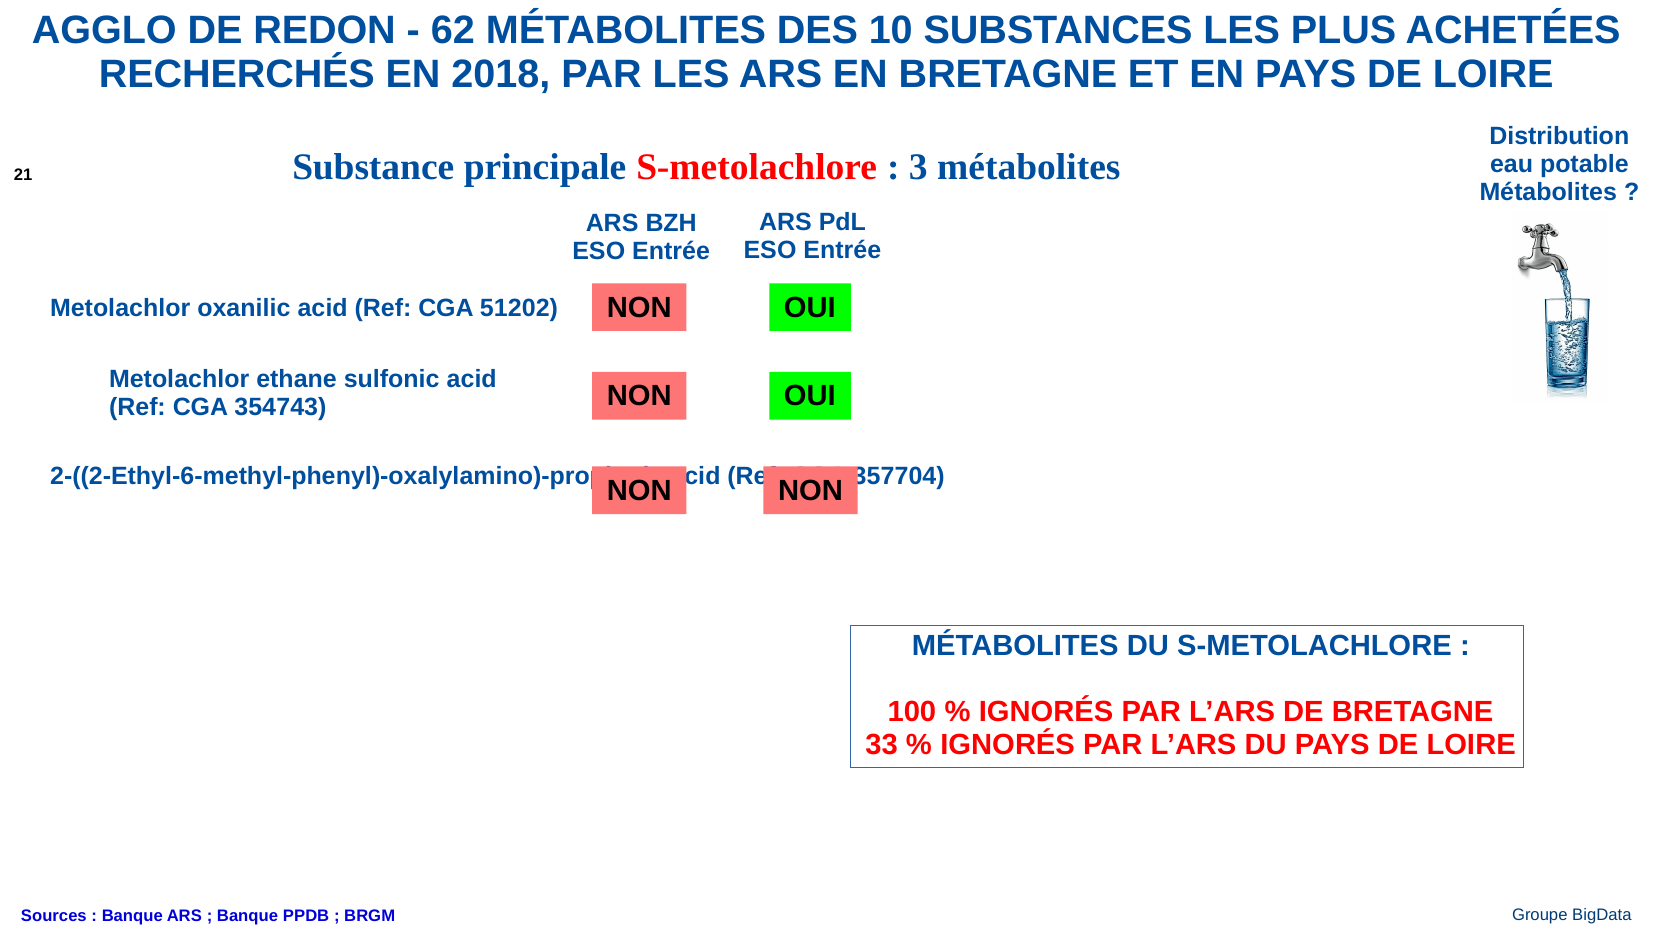

AGGLO DE REDON - 62 MÉTABOLITES DES 10 SUBSTANCES LES PLUS ACHETÉES
RECHERCHÉS EN 2018, PAR LES ARS EN BRETAGNE ET EN PAYS DE LOIRE
Distribution
eau potable
Métabolites ?
Substance principale S-metolachlore : 3 métabolites
ARS PdL
ESO Entrée
ARS BZH
ESO Entrée
NON
OUI
Metolachlor oxanilic acid (Ref: CGA 51202)
Metolachlor ethane sulfonic acid
(Ref: CGA 354743)
NON
OUI
2-((2-Ethyl-6-methyl-phenyl)-oxalylamino)-propionic acid (Ref: CGA 357704)
NON
NON
MÉTABOLITES DU S-METOLACHLORE :
100 % IGNORÉS PAR L’ARS DE BRETAGNE
33 % IGNORÉS PAR L’ARS DU PAYS DE LOIRE
Groupe BigData
Sources : Banque ARS ; Banque PPDB ; BRGM